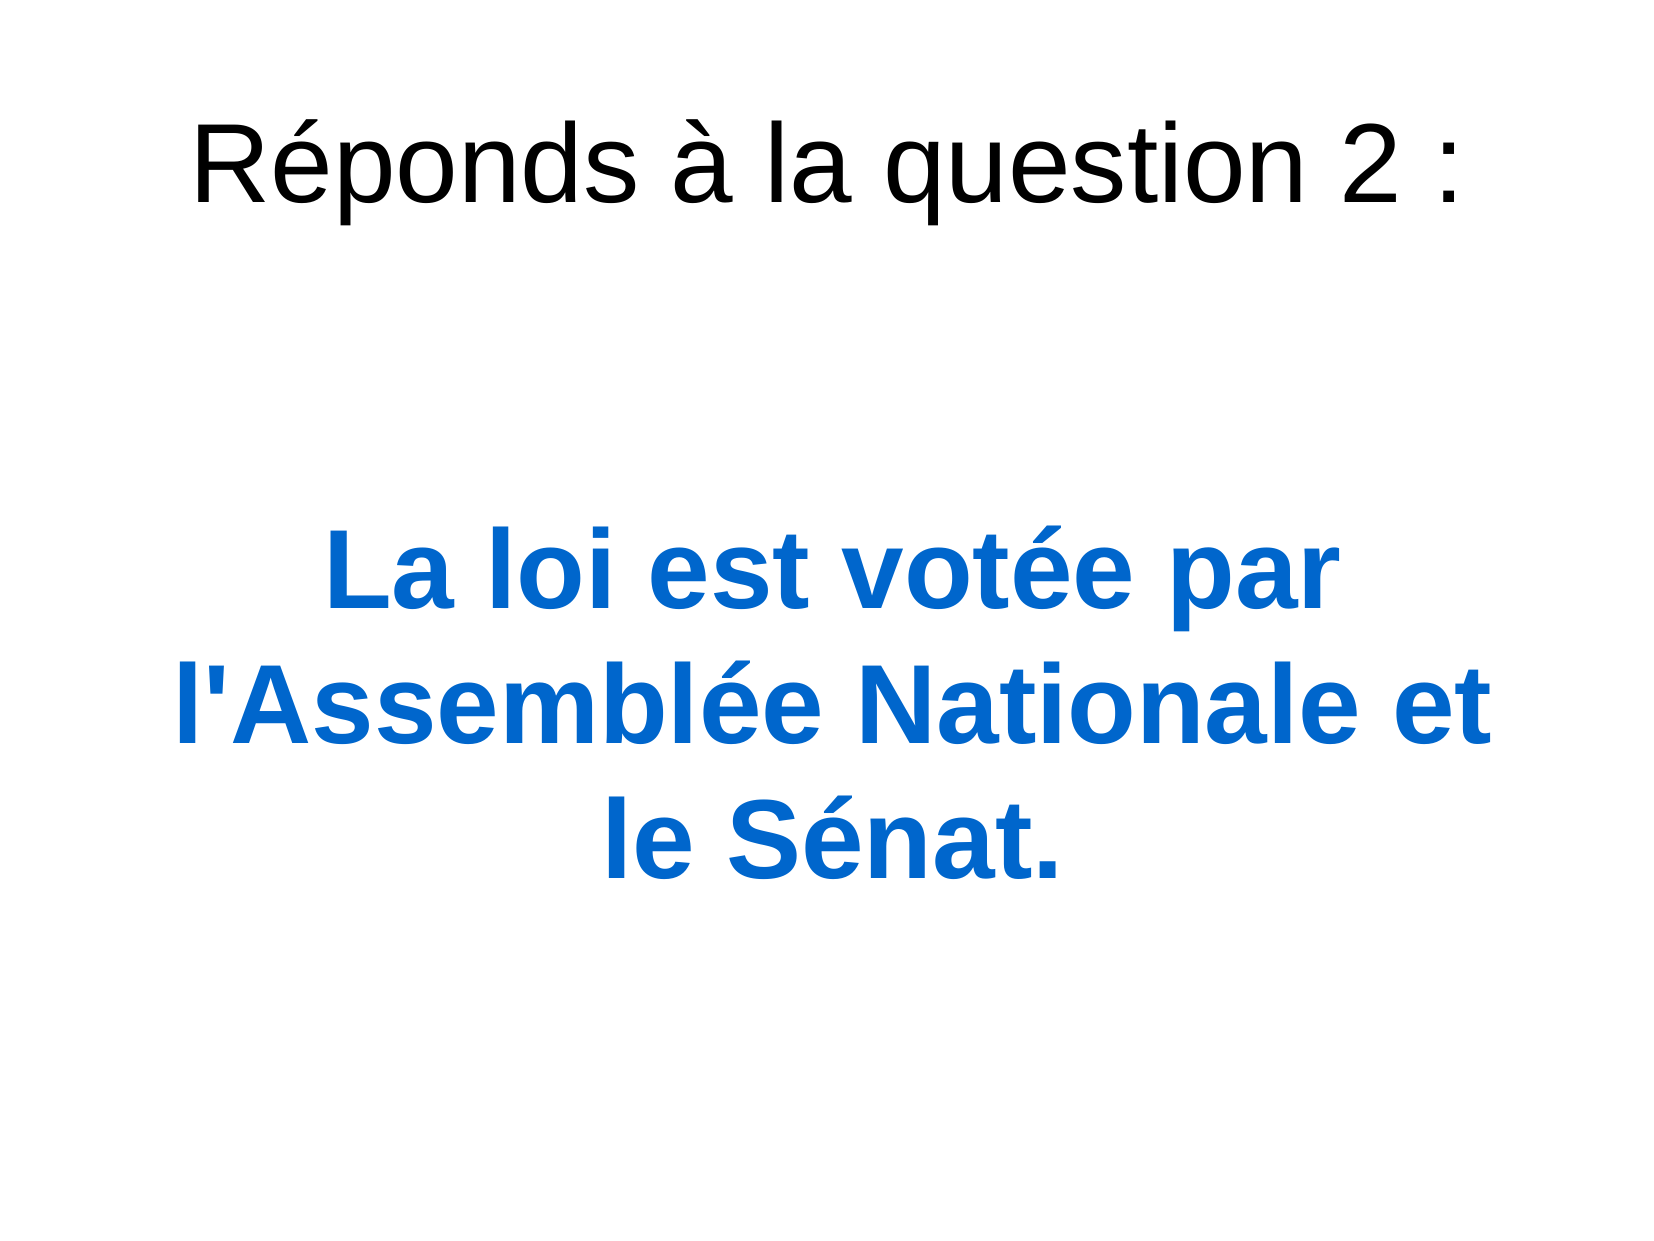

# Réponds à la question 2 :
La loi est votée par l'Assemblée Nationale et le Sénat.